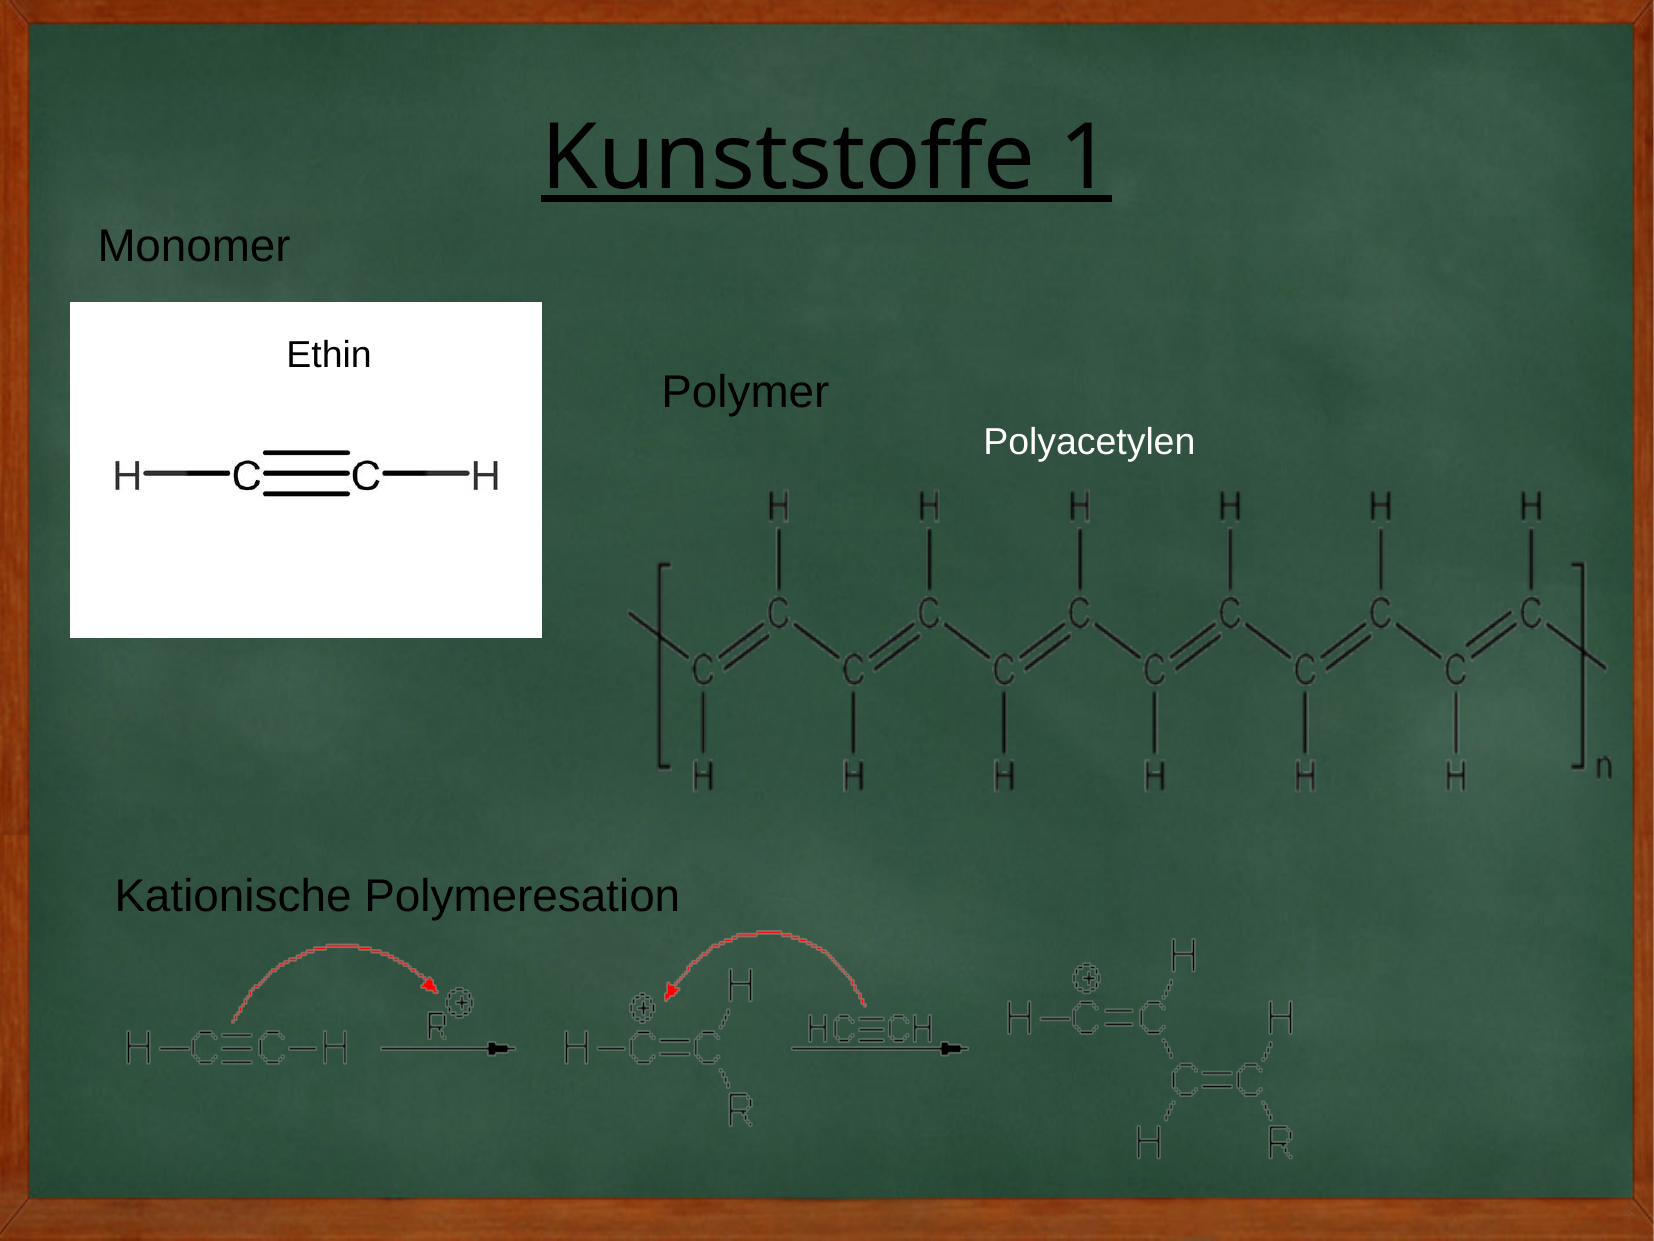

# Kunststoffe 1
Monomer
Ethin
Polymer
Polyacetylen
Kationische Polymeresation